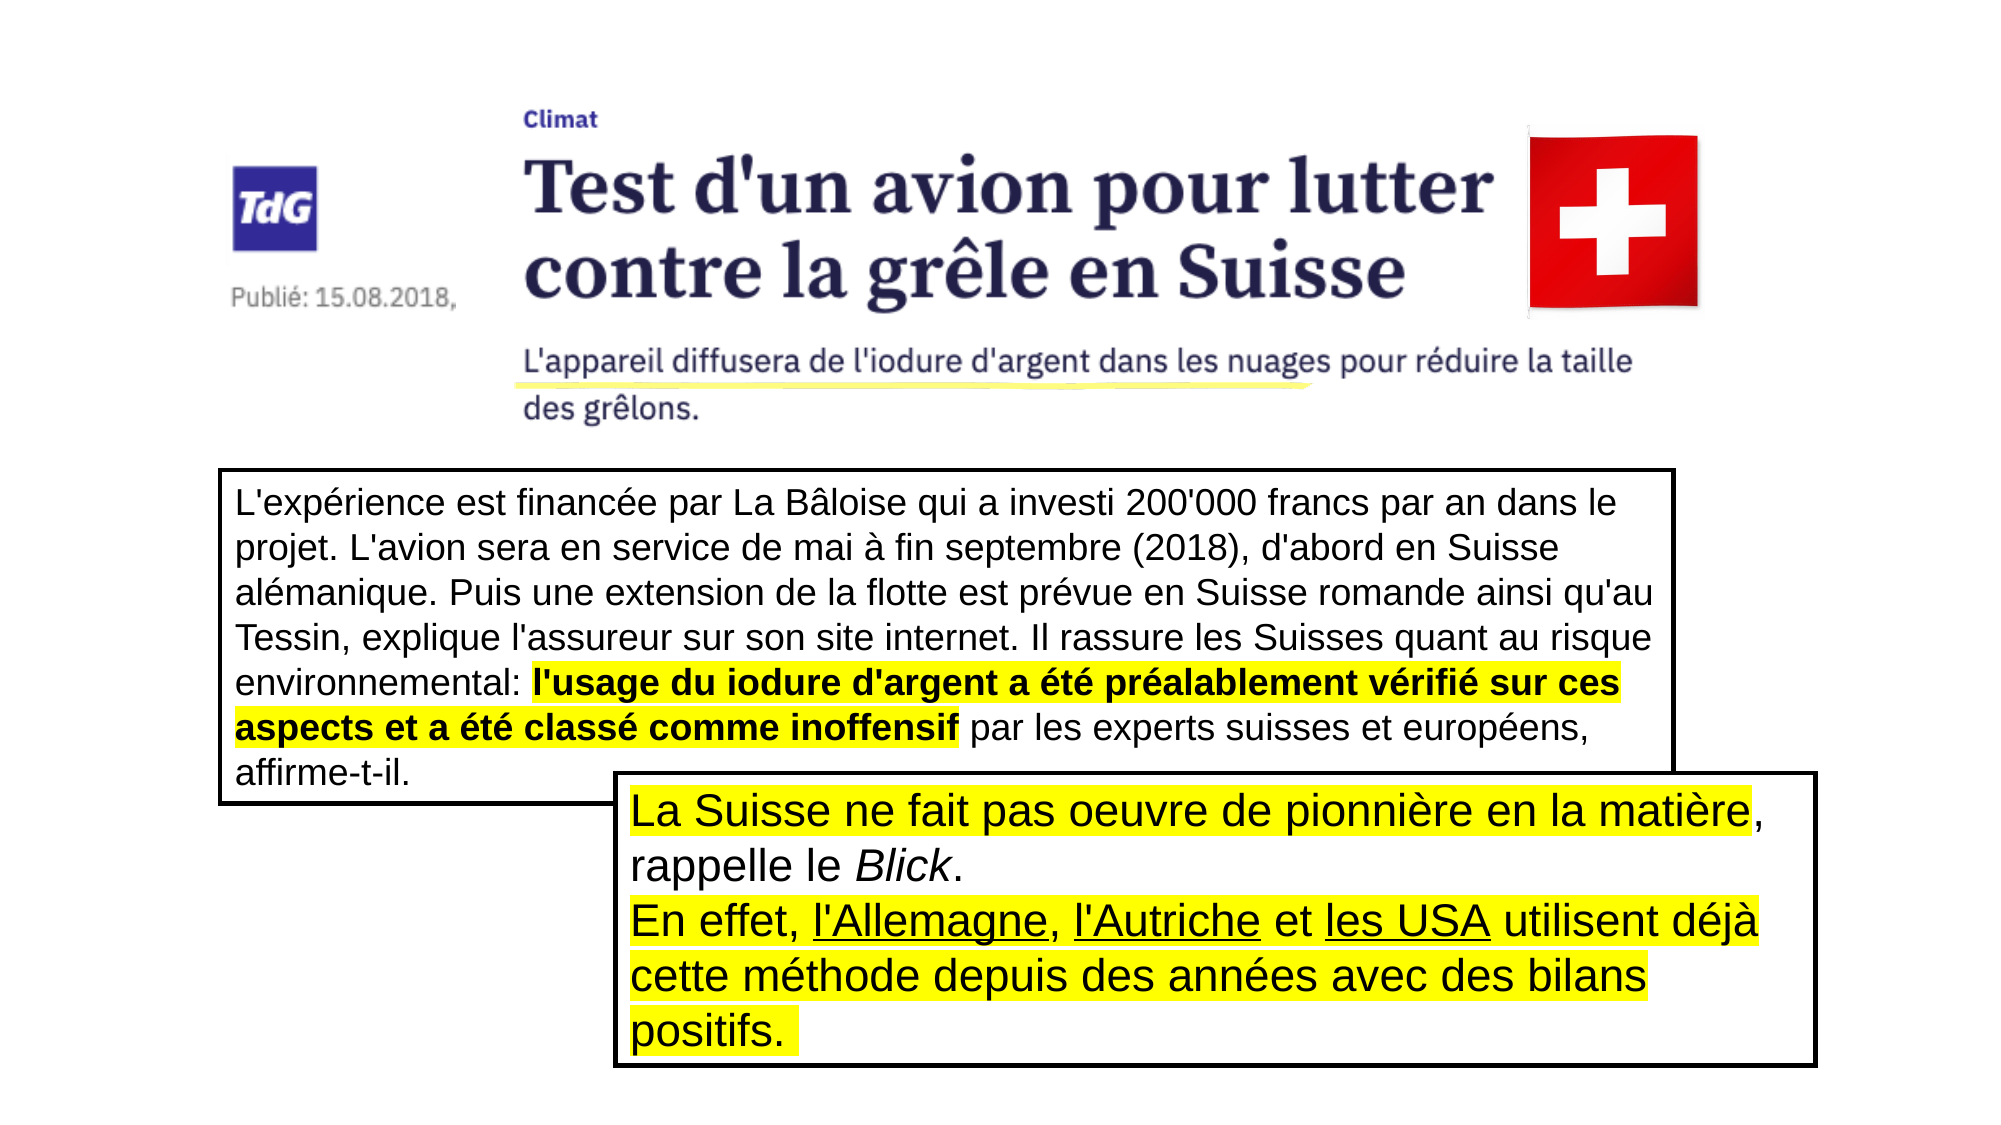

L'expérience est financée par La Bâloise qui a investi 200'000 francs par an dans le projet. L'avion sera en service de mai à fin septembre (2018), d'abord en Suisse alémanique. Puis une extension de la flotte est prévue en Suisse romande ainsi qu'au Tessin, explique l'assureur sur son site internet. Il rassure les Suisses quant au risque environnemental: l'usage du iodure d'argent a été préalablement vérifié sur ces aspects et a été classé comme inoffensif par les experts suisses et européens, affirme-t-il.
La Suisse ne fait pas oeuvre de pionnière en la matière, rappelle le Blick.
En effet, l'Allemagne, l'Autriche et les USA utilisent déjà cette méthode depuis des années avec des bilans positifs.